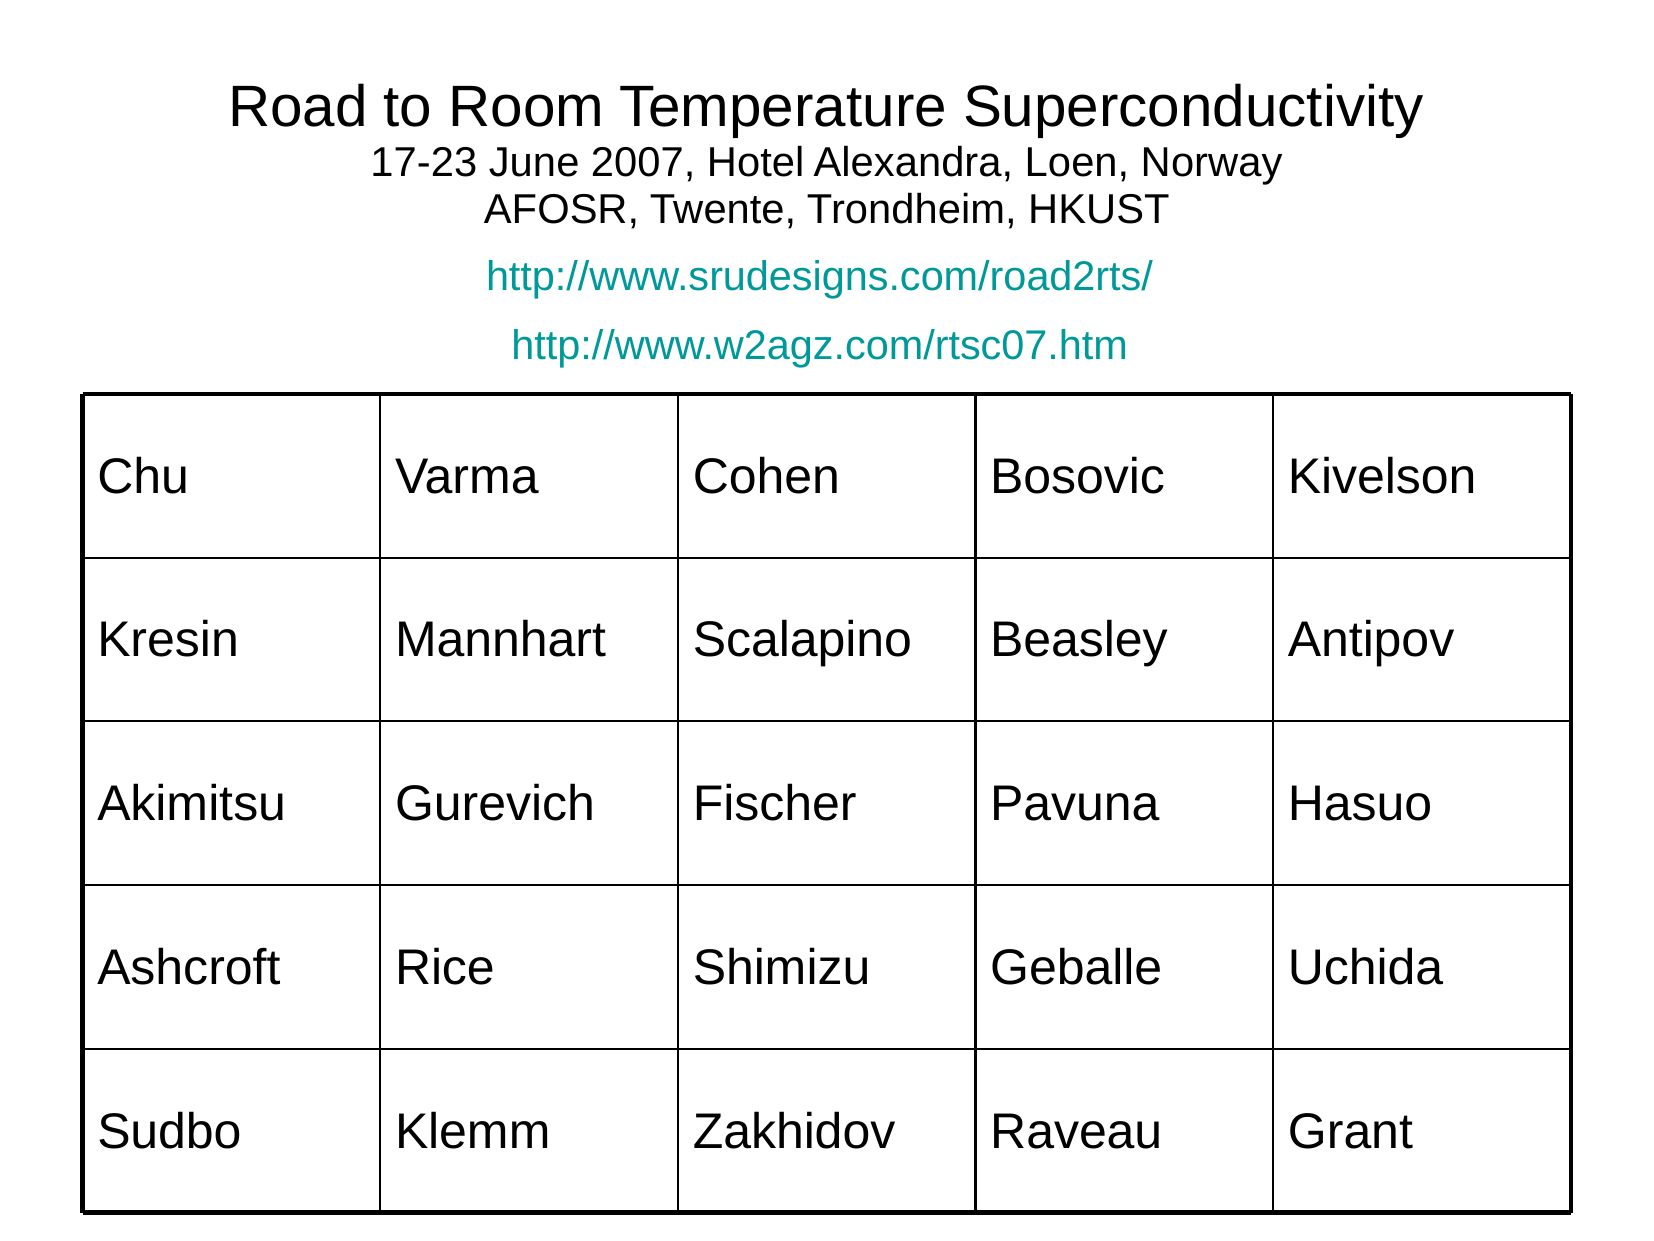

# Road to Room Temperature Superconductivity 17-23 June 2007, Hotel Alexandra, Loen, Norway AFOSR, Twente, Trondheim, HKUST
http://www.srudesigns.com/road2rts/
http://www.w2agz.com/rtsc07.htm
Chu
Varma
Cohen
Bosovic
Kivelson
Kresin
Mannhart
Scalapino
Beasley
Antipov
Akimitsu
Gurevich
Fischer
Pavuna
Hasuo
Ashcroft
Rice
Shimizu
Geballe
Uchida
Sudbo
Klemm
Zakhidov
Raveau
Grant